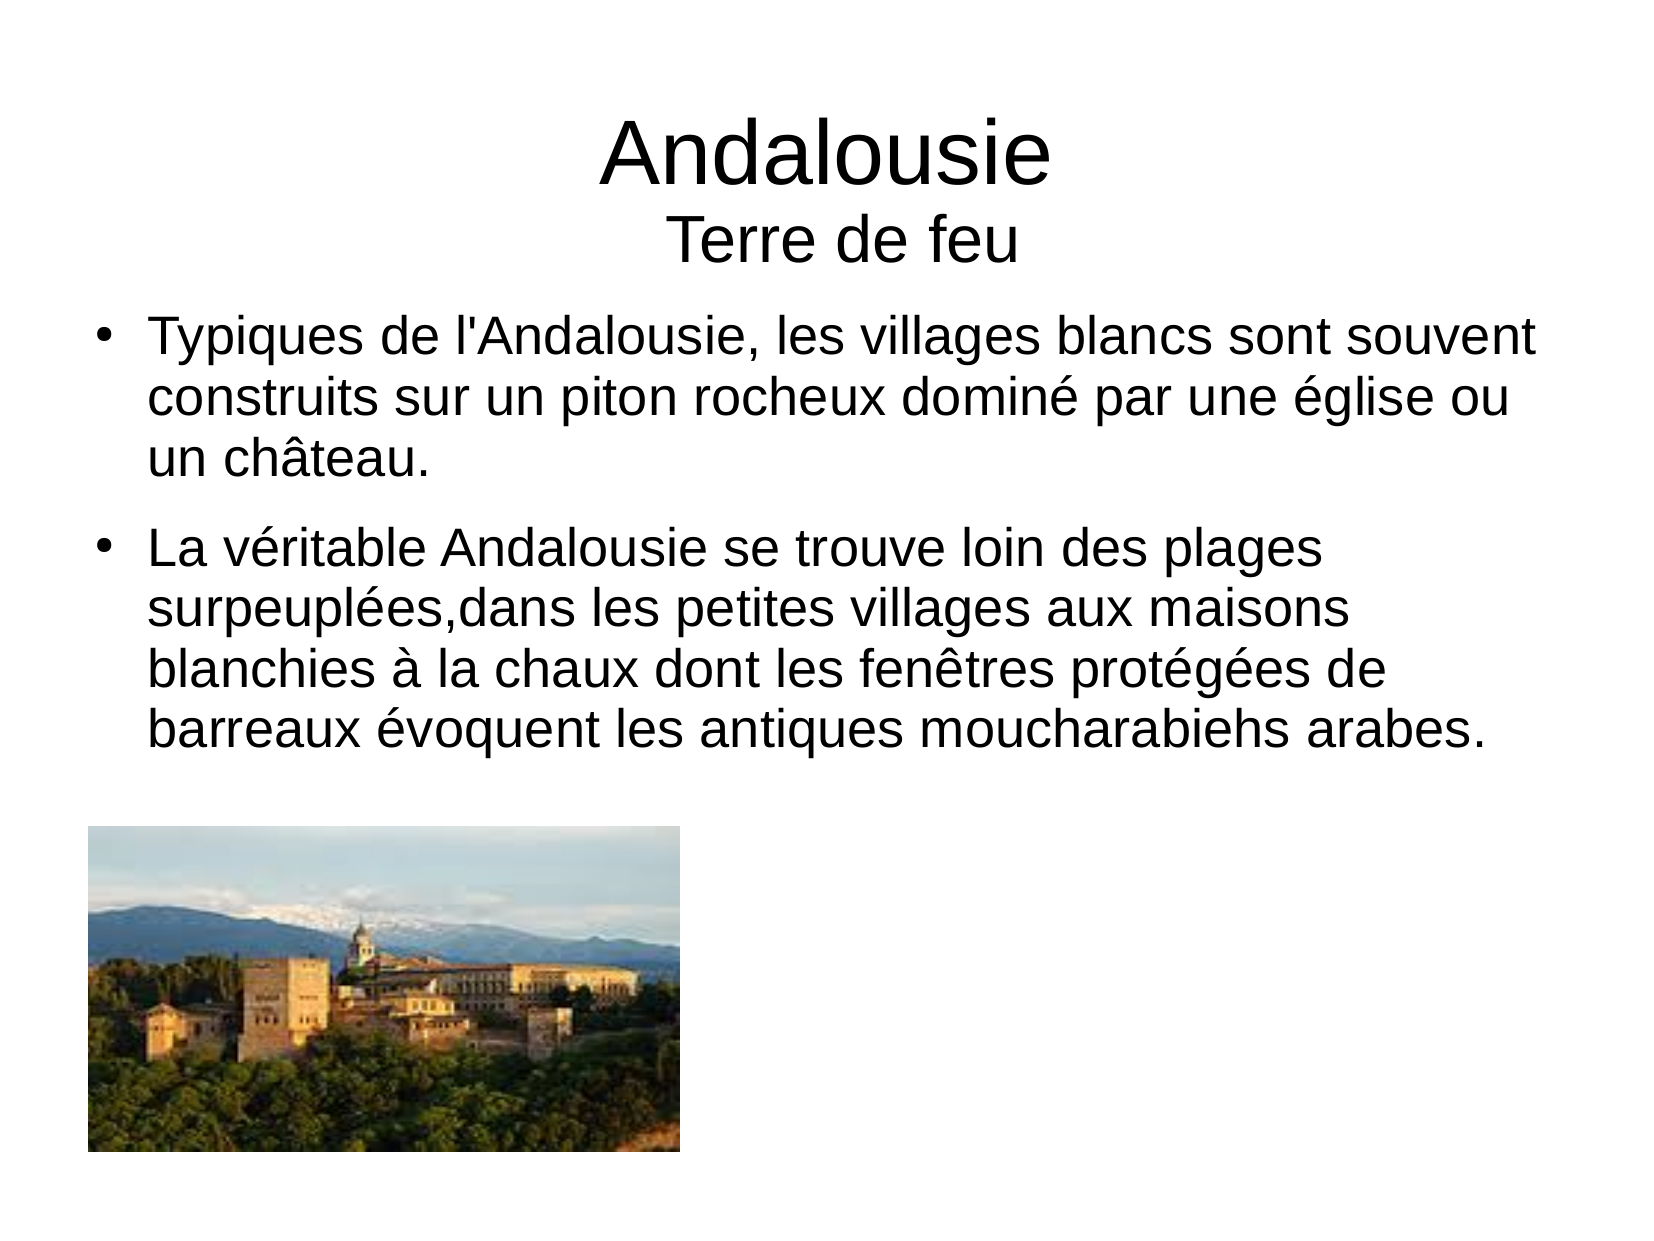

# Andalousie
 Terre de feu
Typiques de l'Andalousie, les villages blancs sont souvent construits sur un piton rocheux dominé par une église ou un château.
La véritable Andalousie se trouve loin des plages surpeuplées,dans les petites villages aux maisons blanchies à la chaux dont les fenêtres protégées de barreaux évoquent les antiques moucharabiehs arabes.